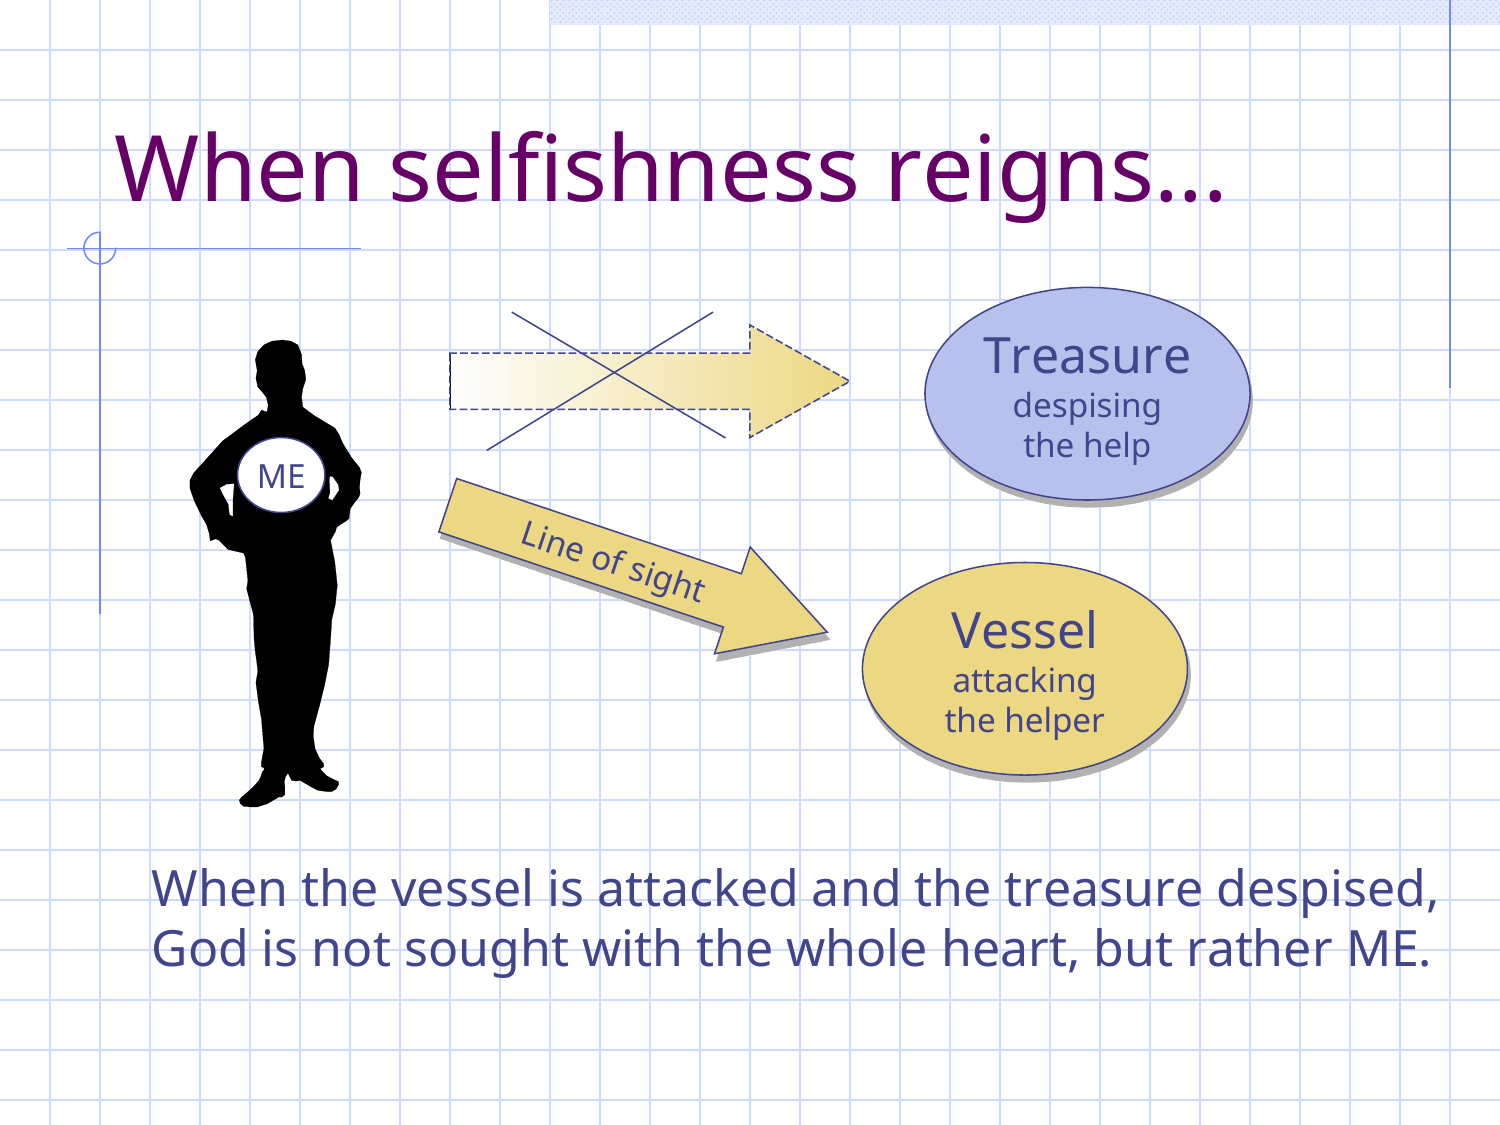

# When selfishness reigns...
Treasure
despising
the help
ME
Line of sight
Vessel
attacking
the helper
When the vessel is attacked and the treasure despised,
God is not sought with the whole heart, but rather ME.